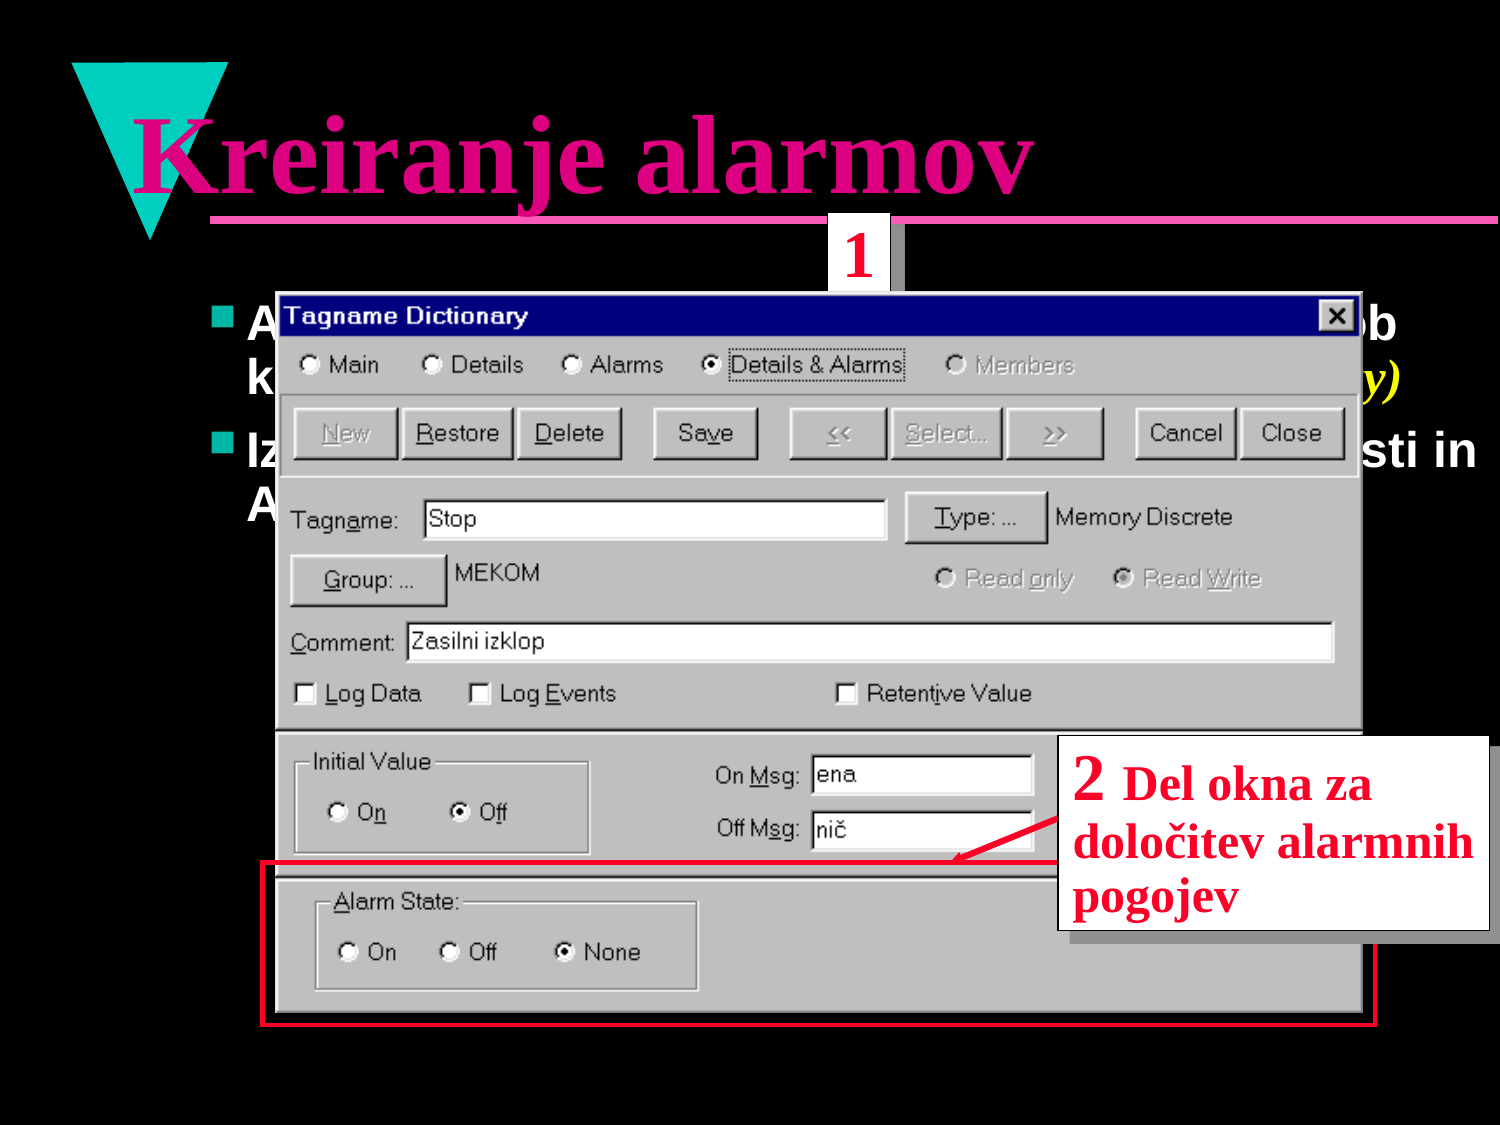

# Kreiranje alarmov
1
Alarmne pogoje spremenljivk lahko določimo ob kreiranju spremenljivk (Special/TagnameDictionary)
Izberemo pogled: Alarmi (Alarms) ali Podrobnosti in Alarmi (Details & Alarms)
2 Del okna za
določitev alarmnih
pogojev
RVP2
Alarmi in Dogodki
13